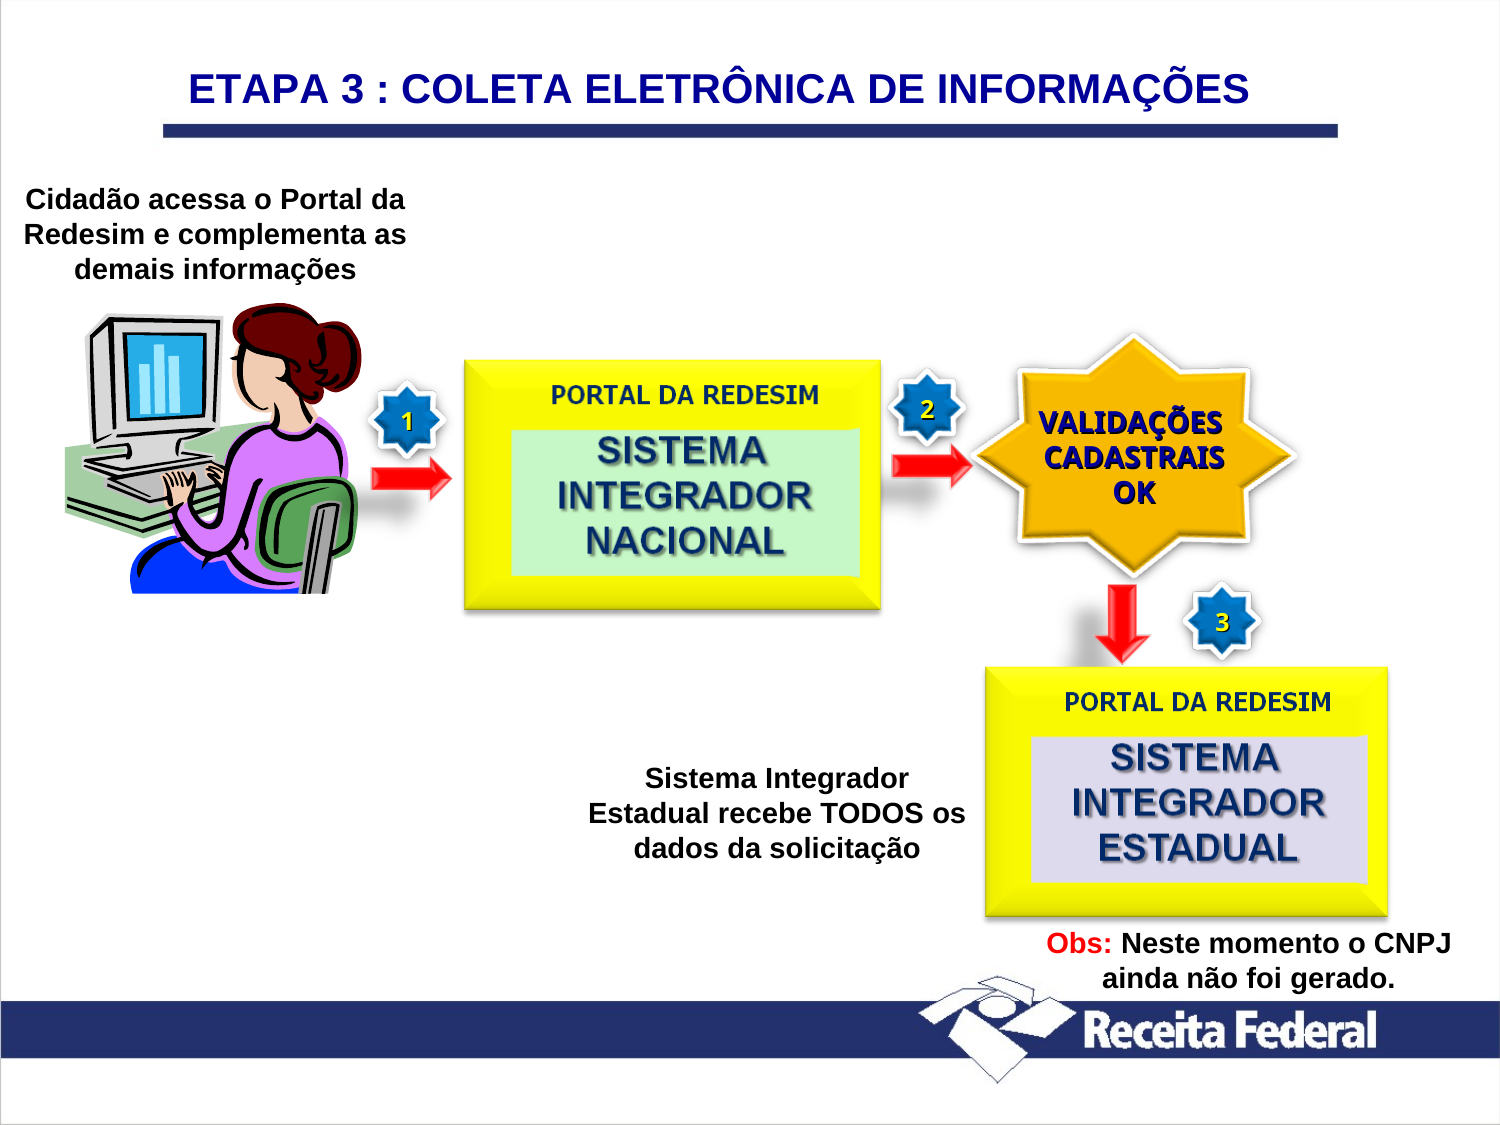

ETAPA 3 : COLETA ELETRÔNICA DE INFORMAÇÕES
Cidadão acessa o Portal da Redesim e complementa as demais informações
VALIDAÇÕES
CADASTRAIS
OK
2
1
3
Sistema Integrador Estadual recebe TODOS os dados da solicitação
Obs: Neste momento o CNPJ ainda não foi gerado.